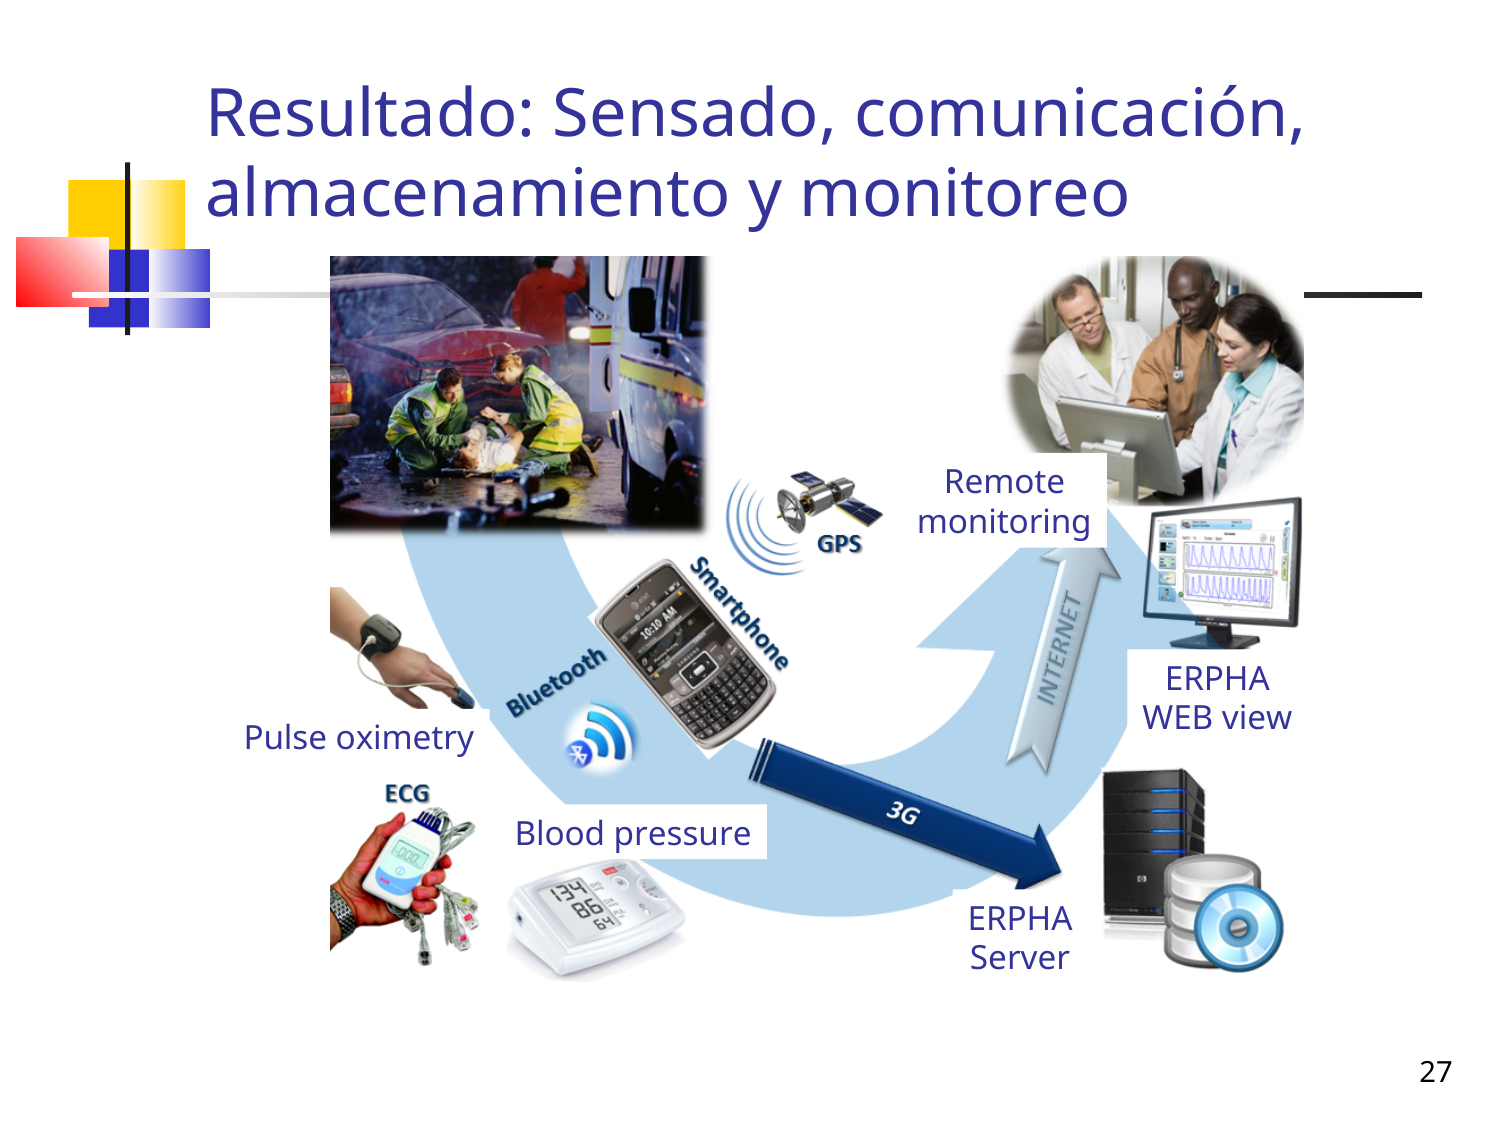

# Resultado: Sensado, comunicación, almacenamiento y monitoreo
Remote
monitoring
ERPHA
WEB view
Pulse oximetry
Blood pressure
ERPHA
Server
27